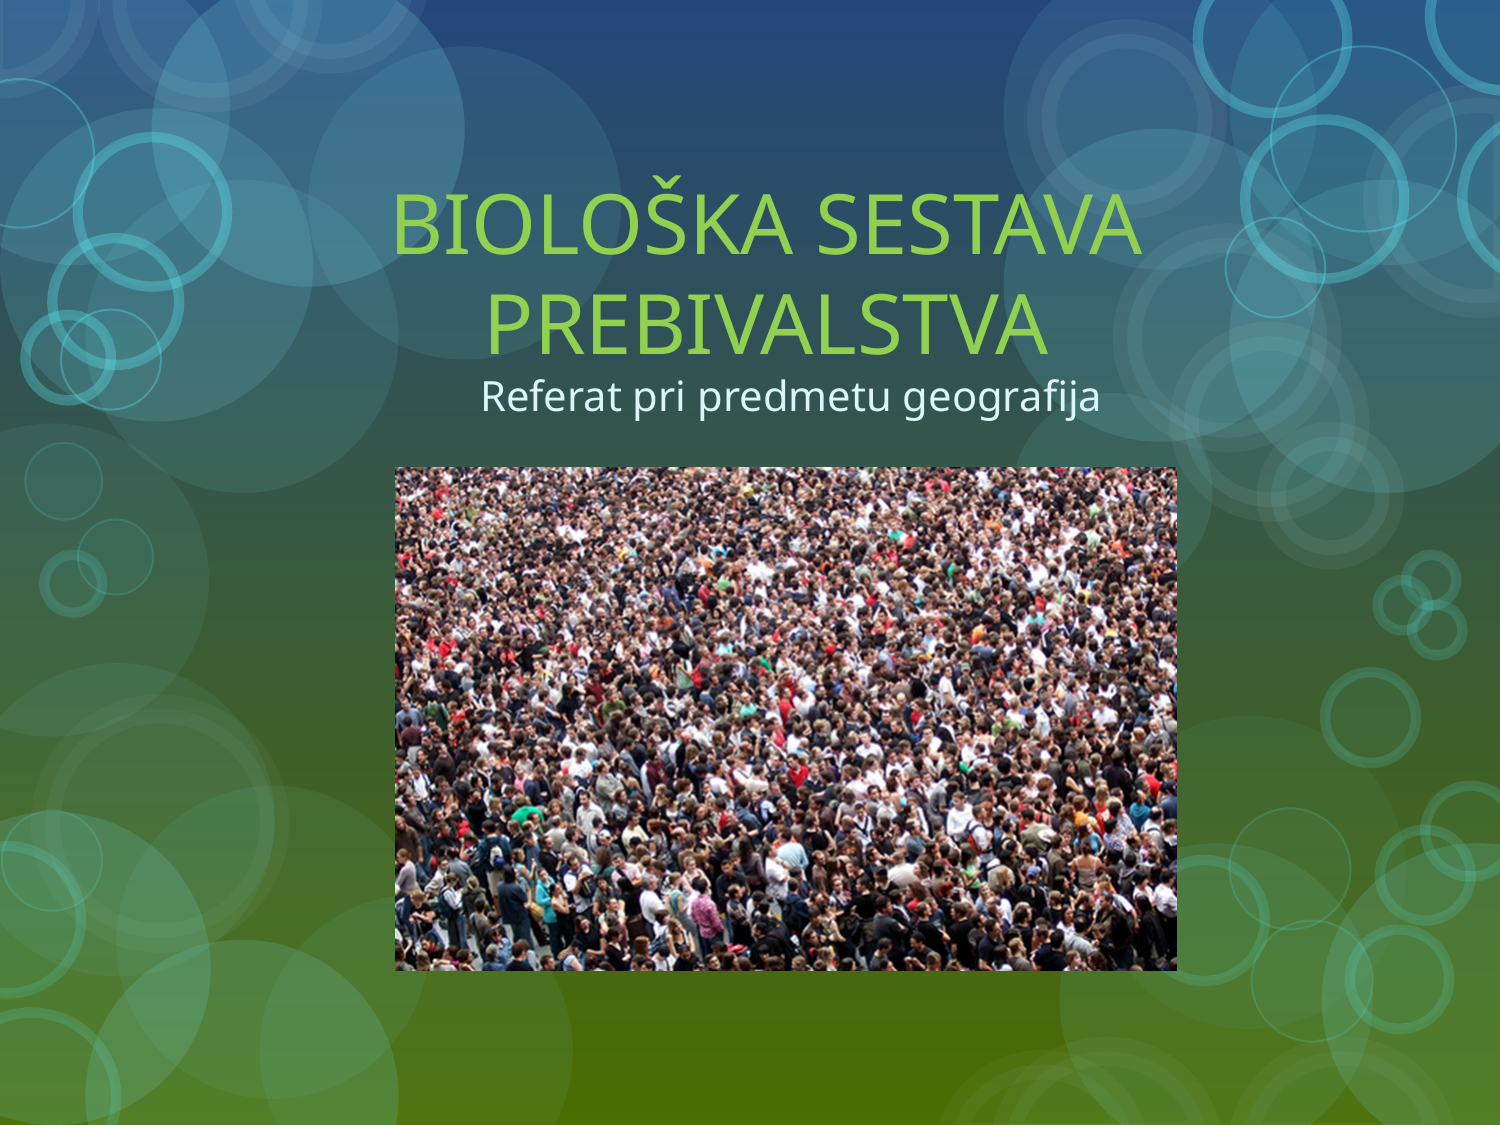

# BIOLOŠKA SESTAVA PREBIVALSTVA
Referat pri predmetu geografija